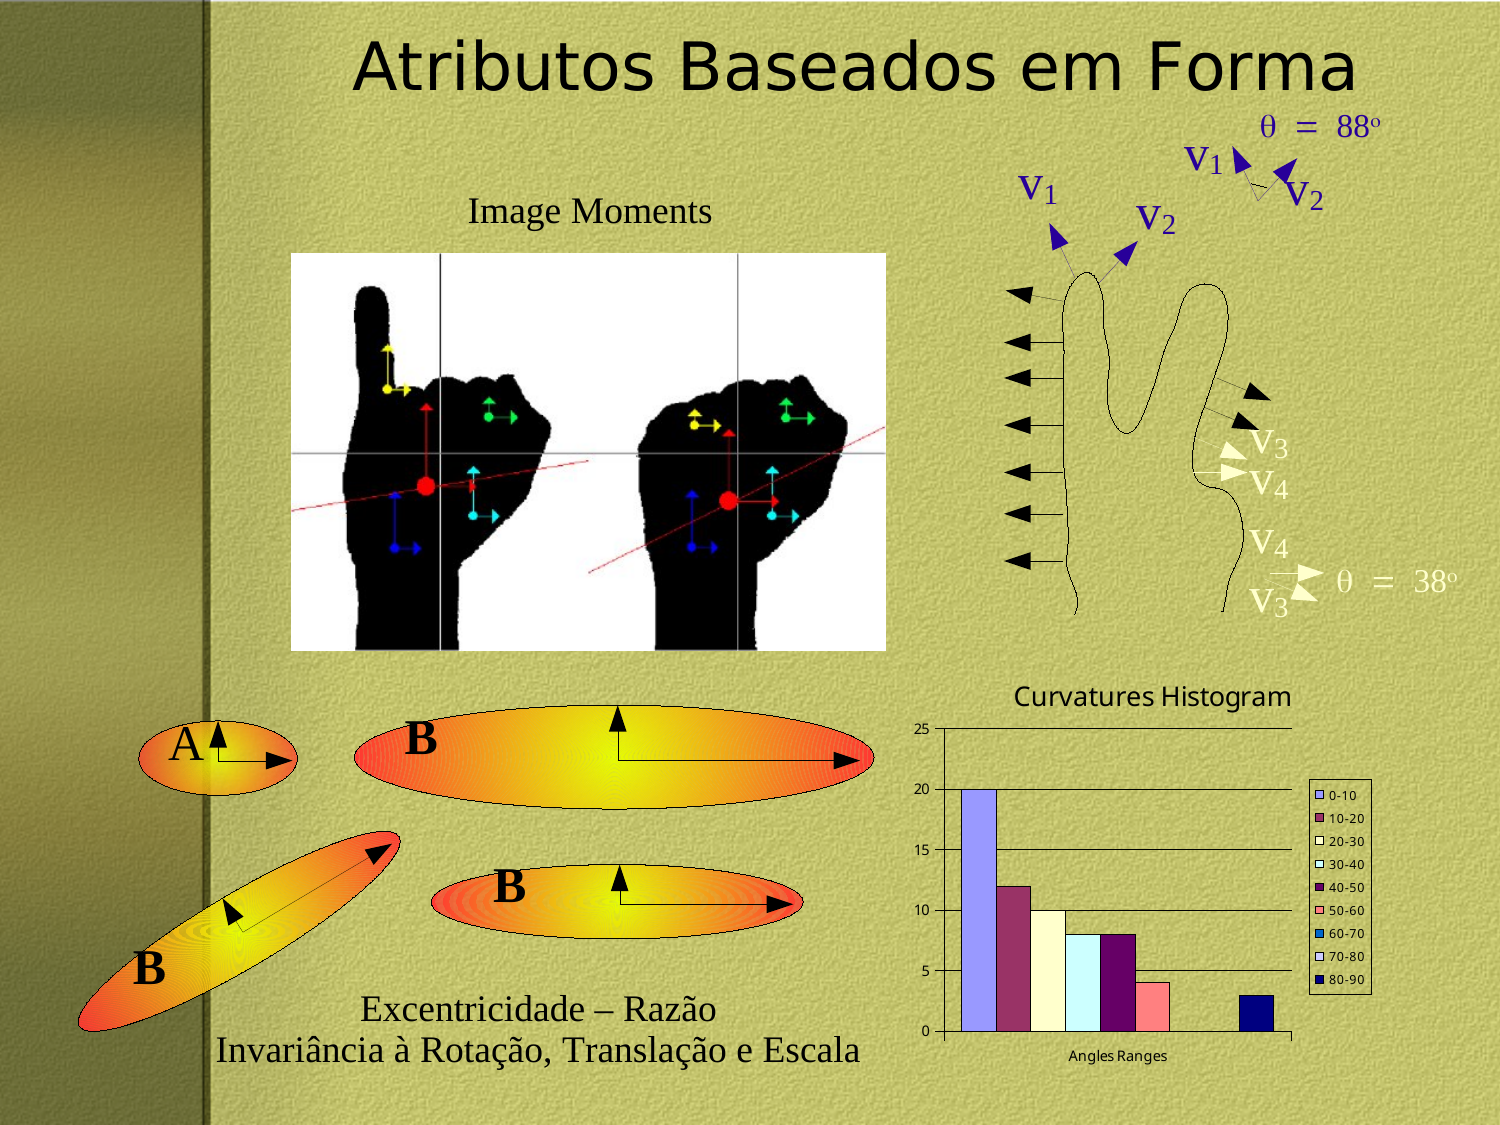

# Atributos Baseados em Forma
 = 88o
v1
v1
v2
v2
Image Moments
v3
v4
v4
v3
 = 38o
### Chart: Curvatures Histogram
| Category | 0-10 | 10-20 | 20-30 | 30-40 | 40-50 | 50-60 | 60-70 | 70-80 | 80-90 |
|---|---|---|---|---|---|---|---|---|---|
| Angles Ranges | 20.0 | 12.0 | 10.0 | 8.0 | 8.0 | 4.0 | 0.0 | 0.0 | 3.0 |B
A
B
B
Excentricidade – Razão
Invariância à Rotação, Translação e Escala